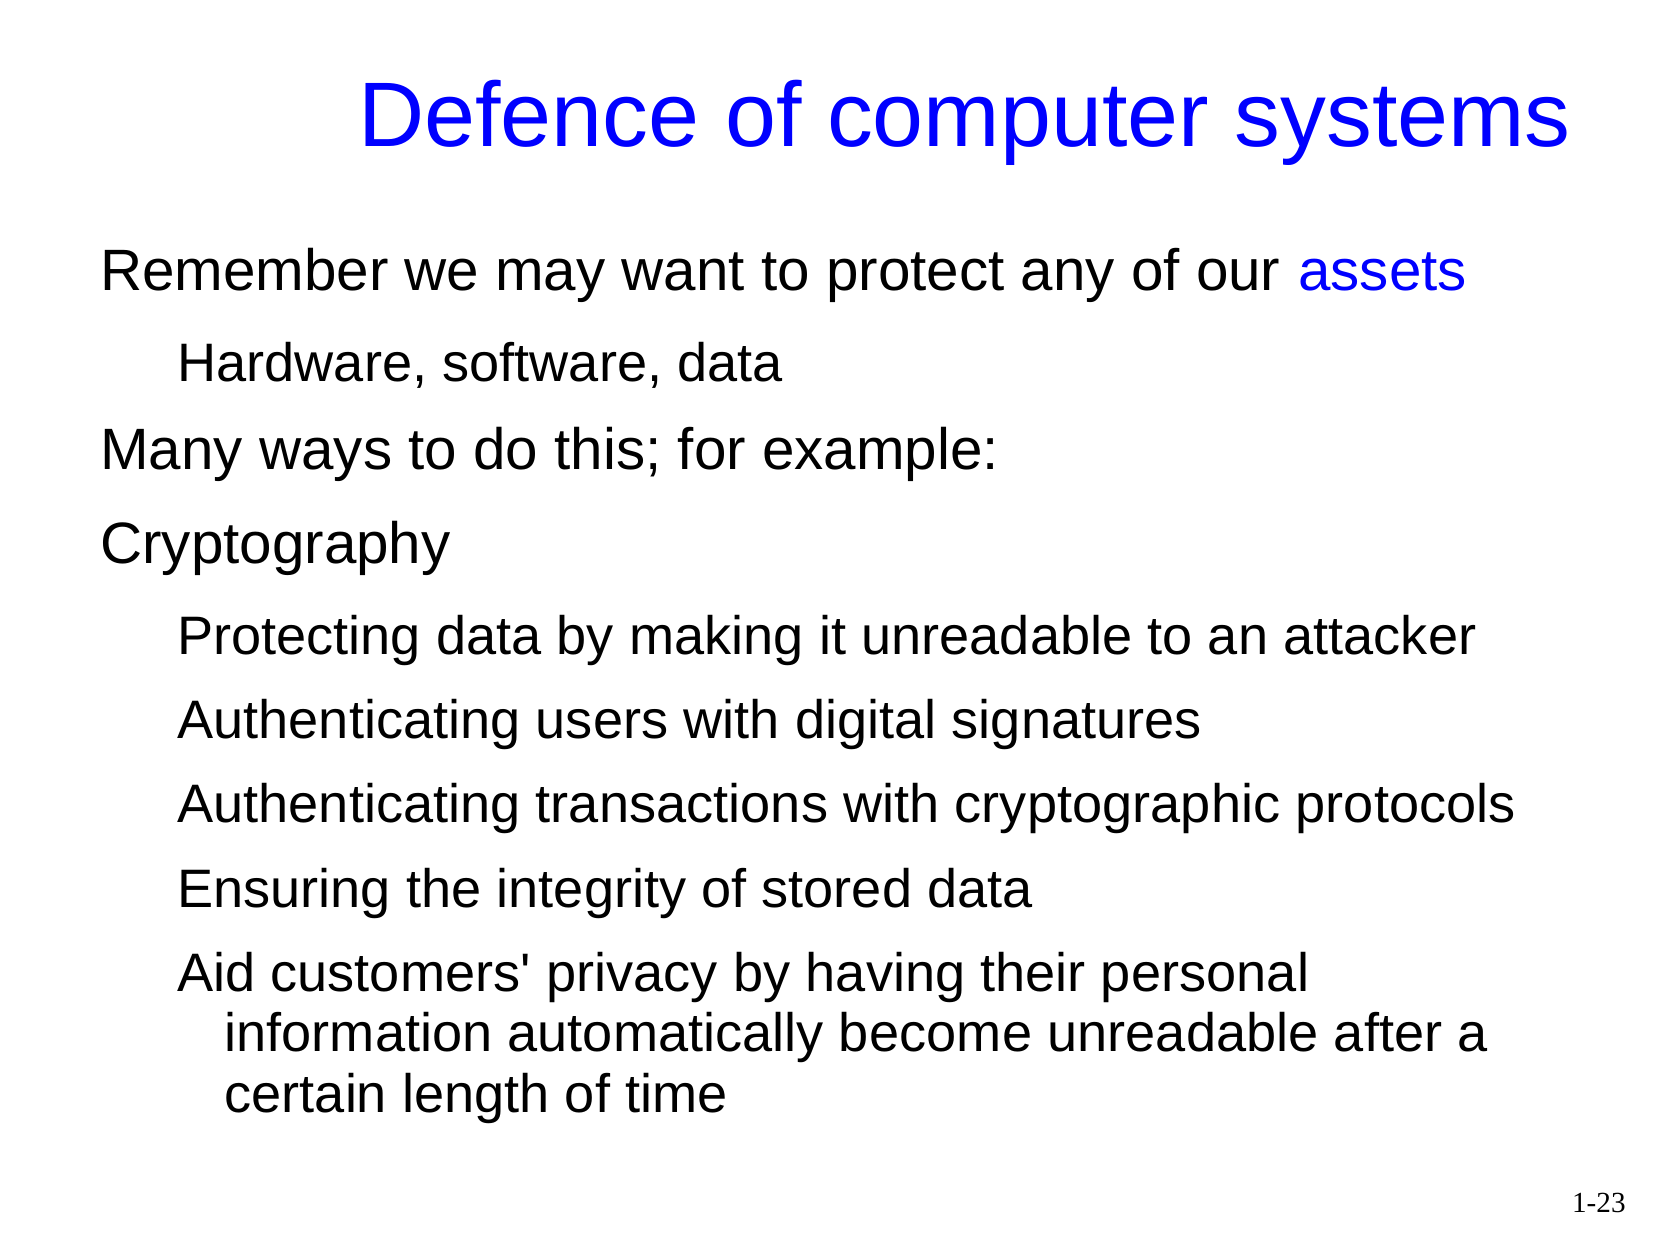

# Defence of computer systems
Remember we may want to protect any of our assets
Hardware, software, data
Many ways to do this; for example:
Cryptography
Protecting data by making it unreadable to an attacker
Authenticating users with digital signatures
Authenticating transactions with cryptographic protocols
Ensuring the integrity of stored data
Aid customers' privacy by having their personal information automatically become unreadable after a certain length of time